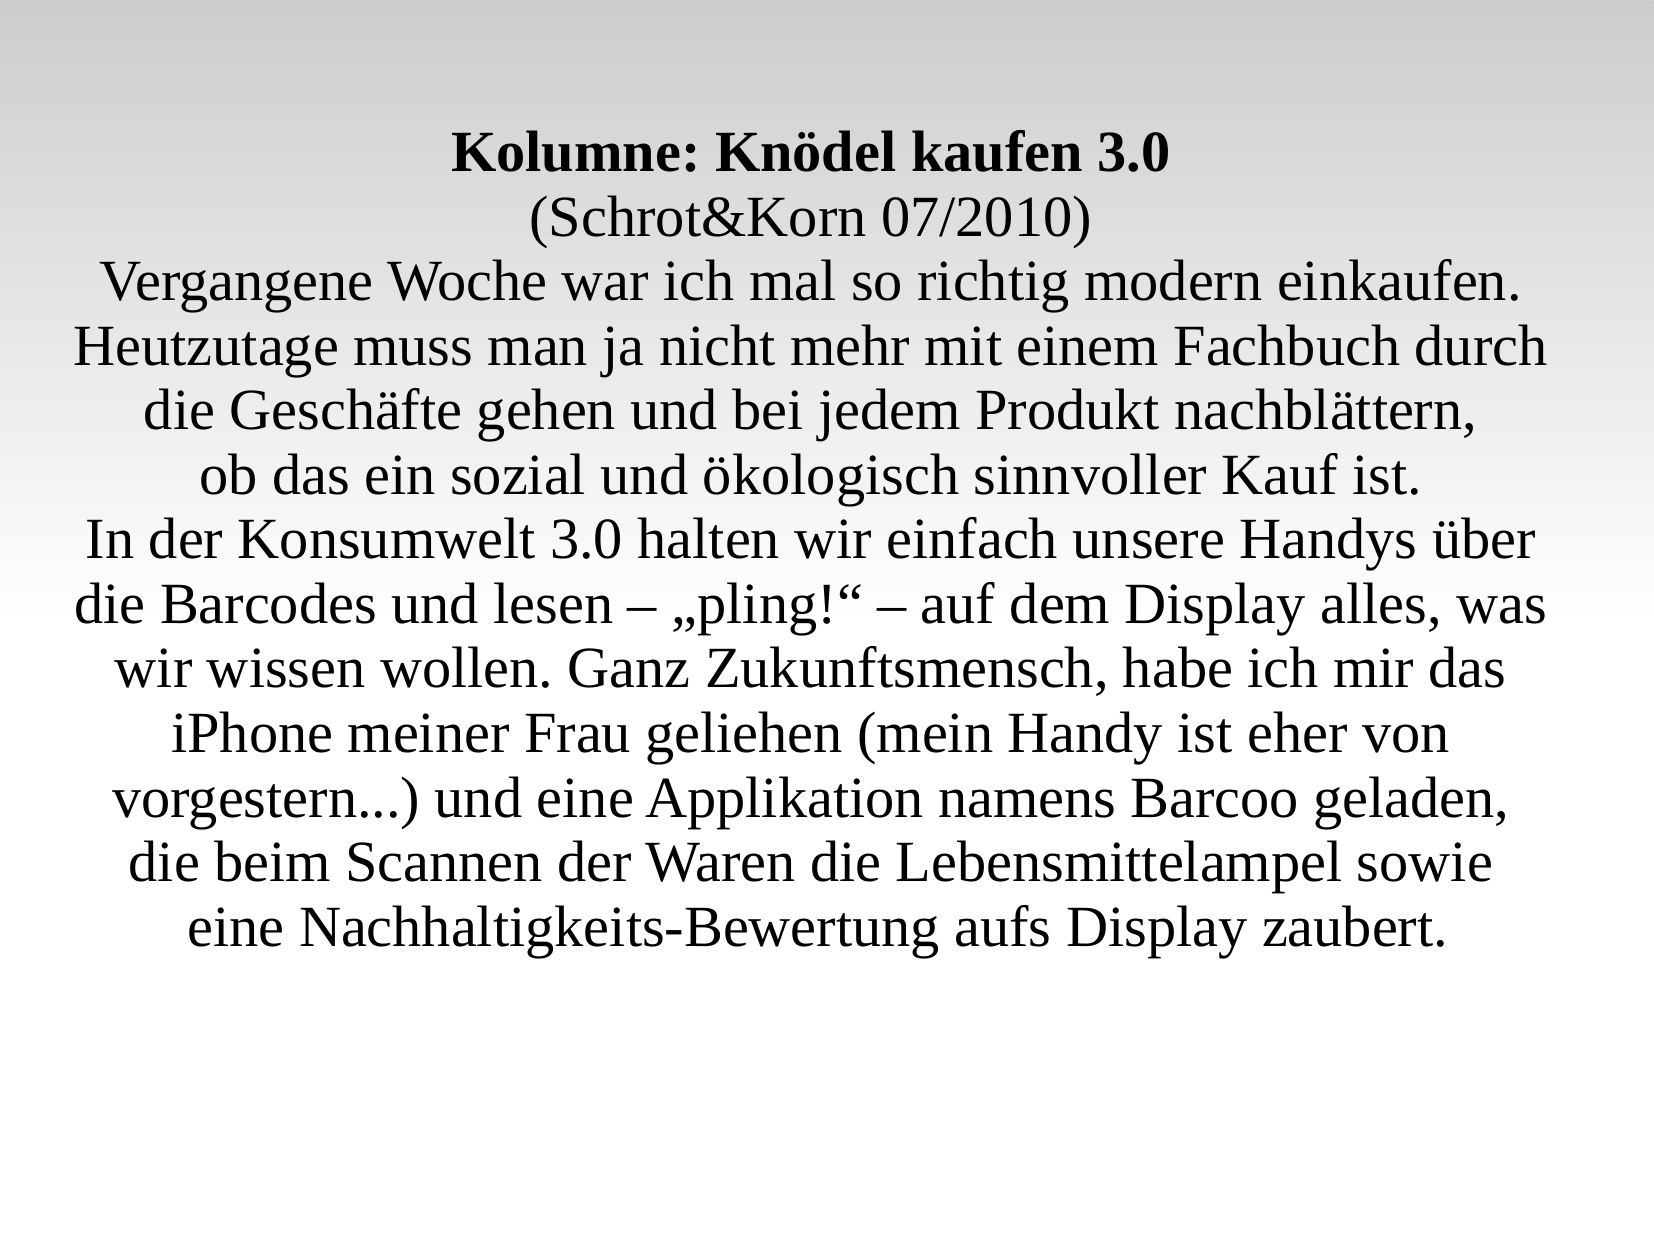

Kolumne: Knödel kaufen 3.0
(Schrot&Korn 07/2010)
Vergangene Woche war ich mal so richtig modern einkaufen.
Heutzutage muss man ja nicht mehr mit einem Fachbuch durch
die Geschäfte gehen und bei jedem Produkt nachblättern,
ob das ein sozial und ökologisch sinnvoller Kauf ist.
In der Konsumwelt 3.0 halten wir einfach unsere Handys über
die Barcodes und lesen – „pling!“ – auf dem Display alles, was
wir wissen wollen. Ganz Zukunftsmensch, habe ich mir das
iPhone meiner Frau geliehen (mein Handy ist eher von
vorgestern...) und eine Applikation namens Barcoo geladen,
die beim Scannen der Waren die Lebensmittelampel sowie
eine Nachhaltigkeits-Bewertung aufs Display zaubert.